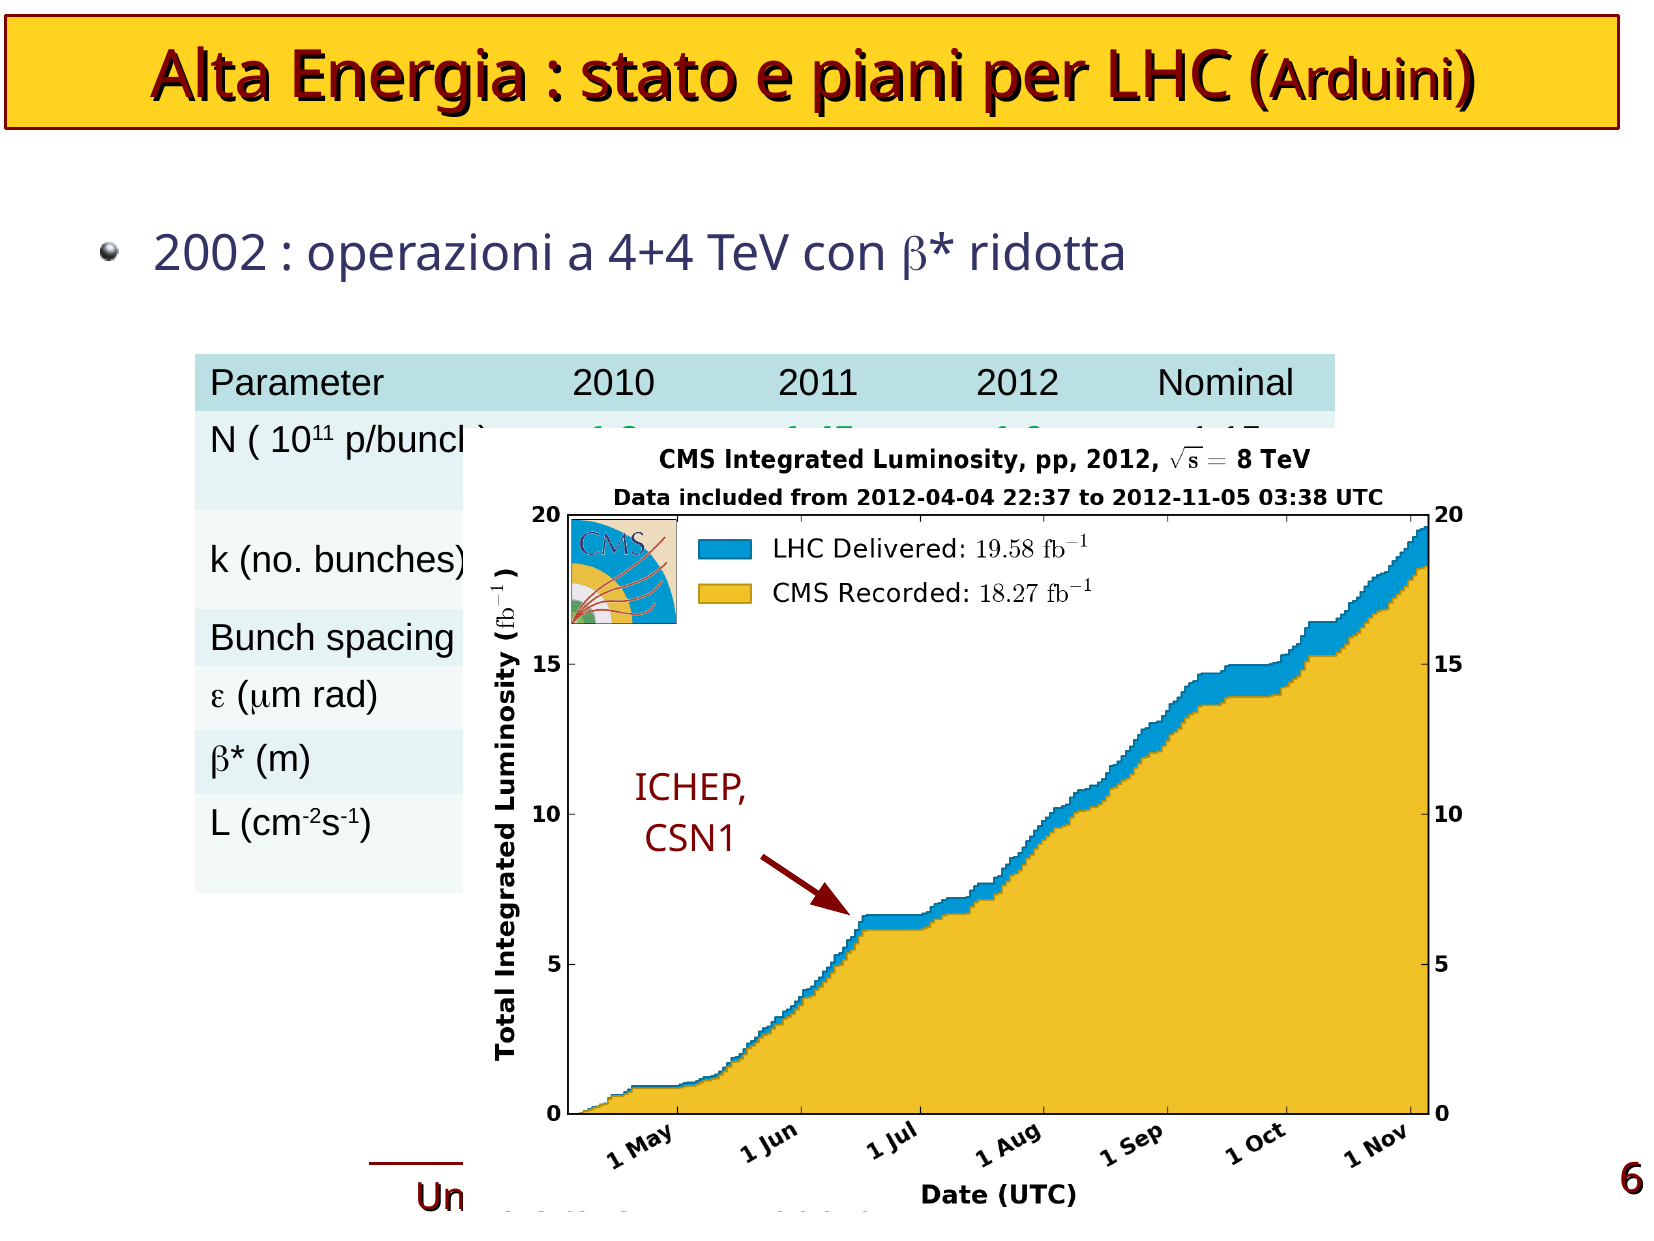

# Alta Energia : stato e piani per LHC (Arduini)
2002 : operazioni a 4+4 TeV con b* ridotta
| Parameter | 2010 | 2011 | 2012 | Nominal |
| --- | --- | --- | --- | --- |
| N ( 1011 p/bunch) | 1.2 | 1.45 | 1.6 | 1.15 |
| k (no. bunches) | 368 | 1380 | 1374/ 1380 | 2808 |
| Bunch spacing | 150 | 75 / 50 | 50 | 25 |
| e (mm rad) | 2.4-4 | 1.9-2.4 | 2.2-2.5 | 3.75 |
| b\* (m) | 3.5 | 1.5 - 1 | 0.6 | 0.55 |
| L (cm-2s-1) | 2 1032 | 3.5 1033 | 7.6 1033 | 1034 |
ICHEP,
CSN1